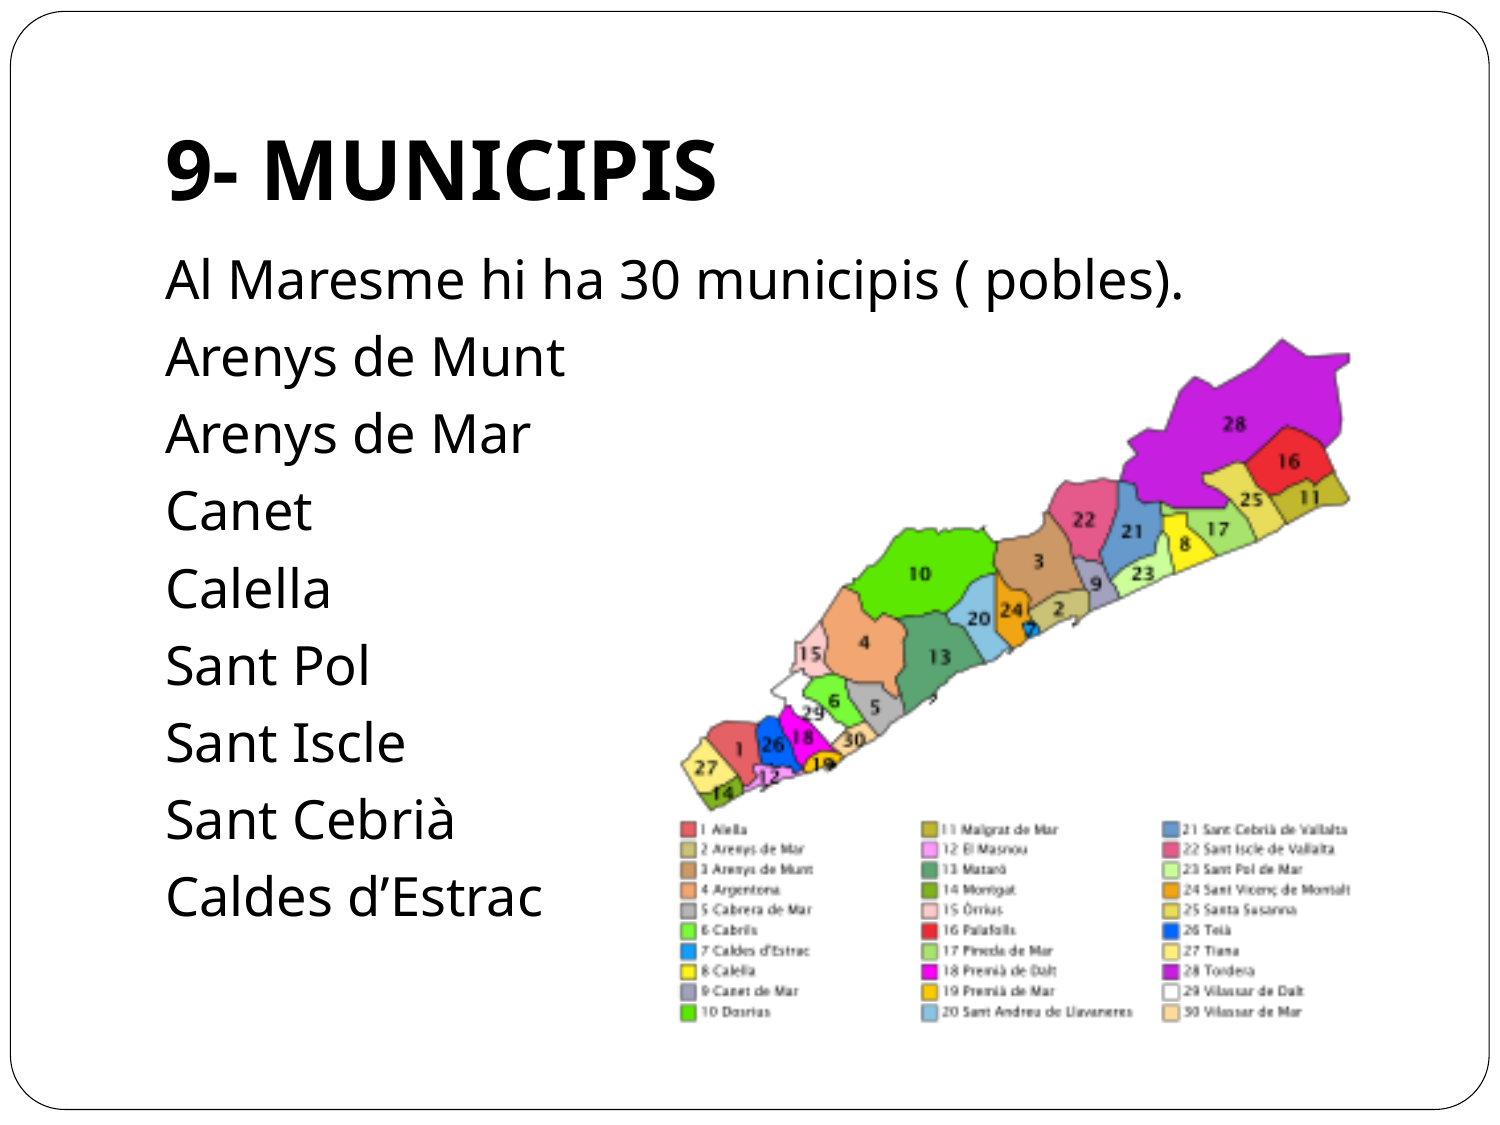

# 9- MUNICIPIS
Al Maresme hi ha 30 municipis ( pobles).
Arenys de Munt
Arenys de Mar
Canet
Calella
Sant Pol
Sant Iscle
Sant Cebrià
Caldes d’Estrac